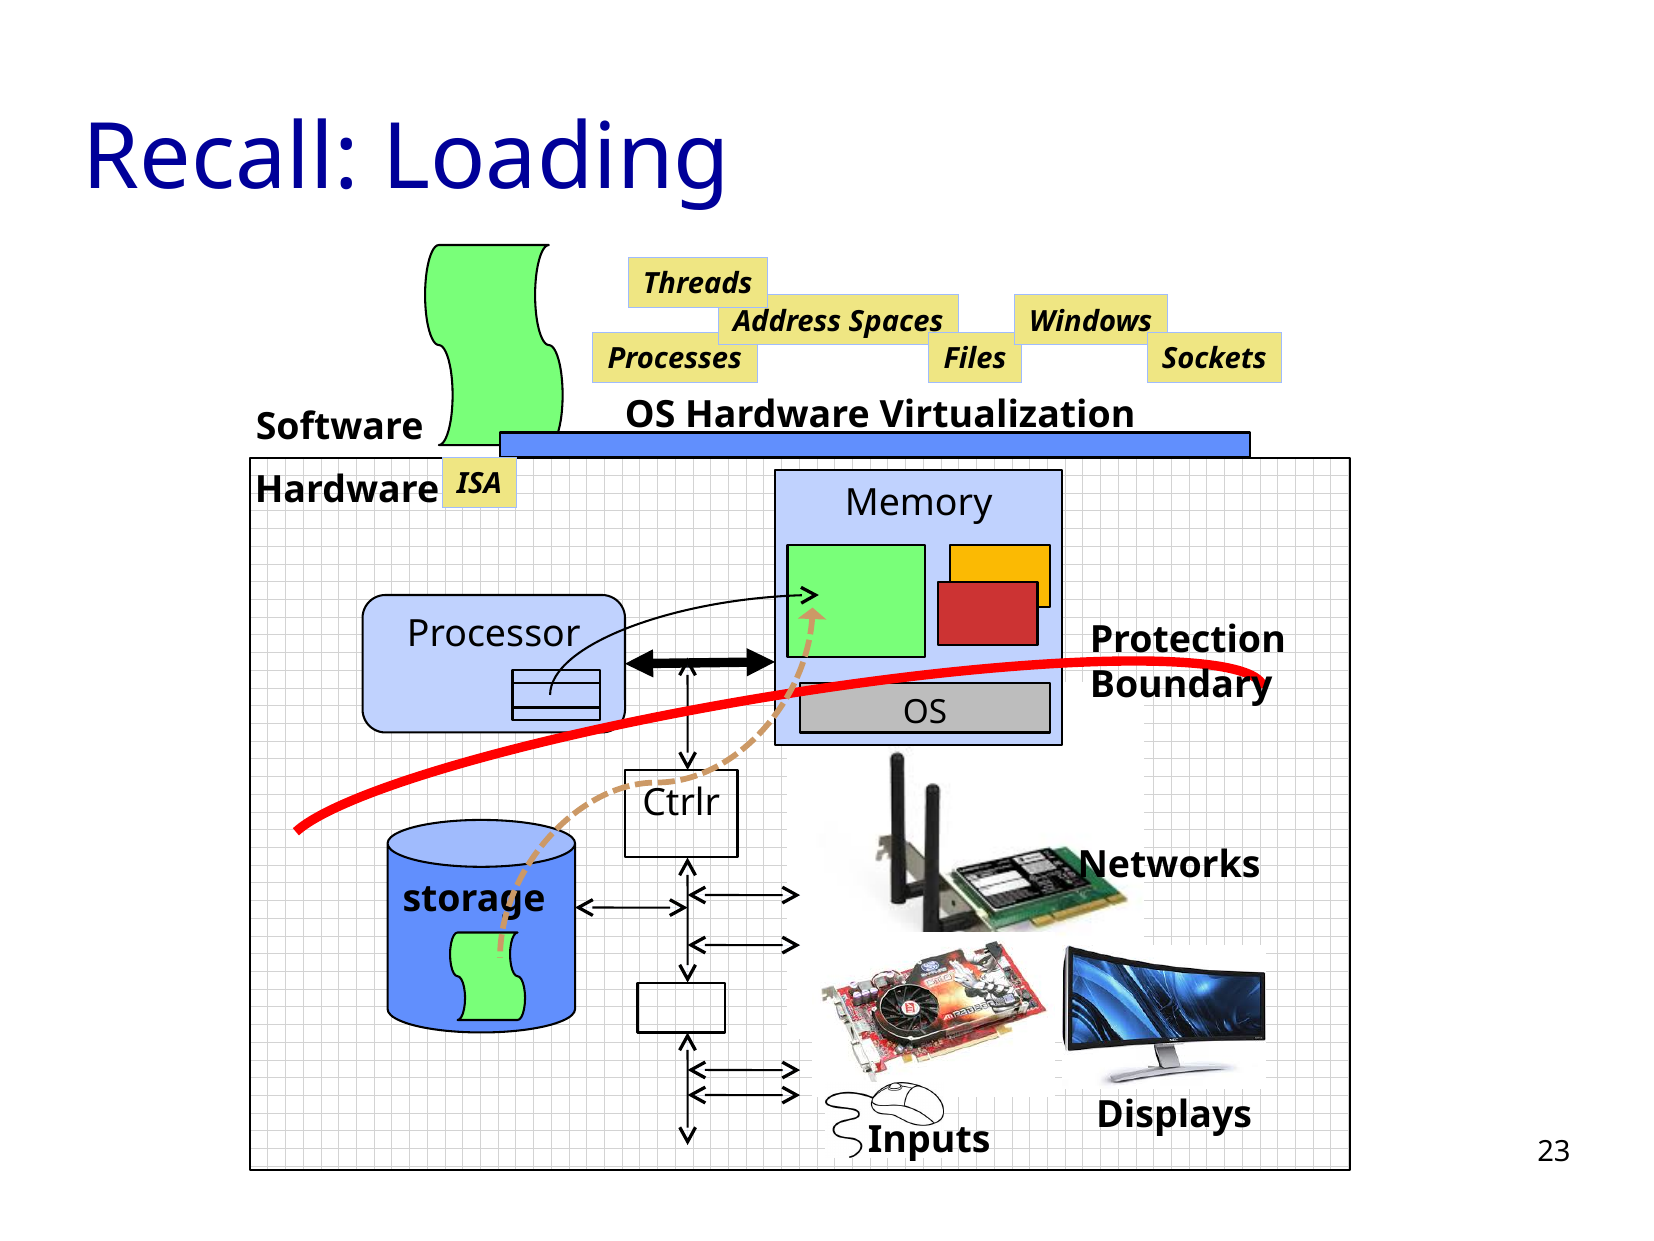

# Recall: Loading
Threads
Address Spaces
Windows
Processes
Files
Sockets
OS Hardware Virtualization
Software
Hardware
ISA
Memory
Processor
Protection Boundary
OS
Ctrlr
storage
Networks
Displays
Inputs
23